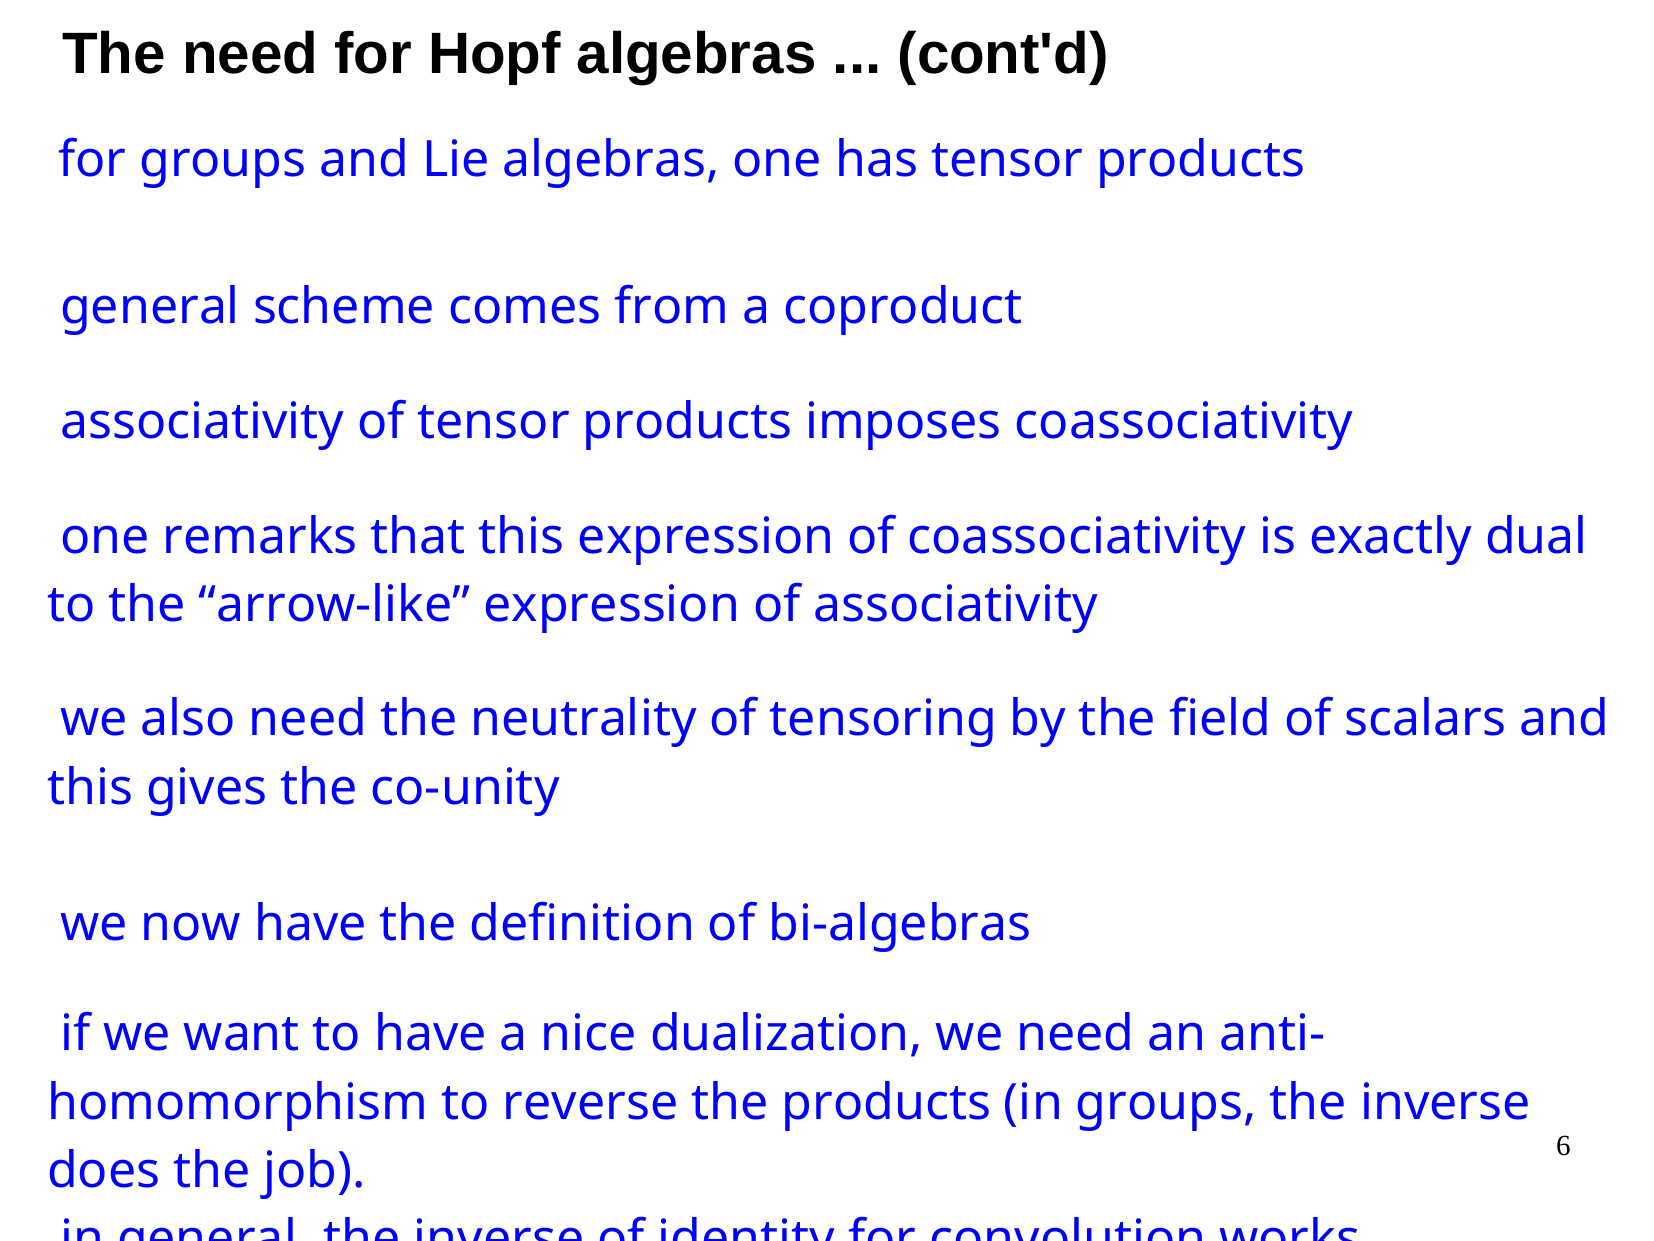

The need for Hopf algebras ... (cont'd)
 for groups and Lie algebras, one has tensor products
 general scheme comes from a coproduct
 associativity of tensor products imposes coassociativity
 one remarks that this expression of coassociativity is exactly dual to the “arrow-like” expression of associativity
 we also need the neutrality of tensoring by the field of scalars and this gives the co-unity
 we now have the definition of bi-algebras
 if we want to have a nice dualization, we need an anti-homomorphism to reverse the products (in groups, the inverse does the job).
 in general, the inverse of identity for convolution works see .below.
6